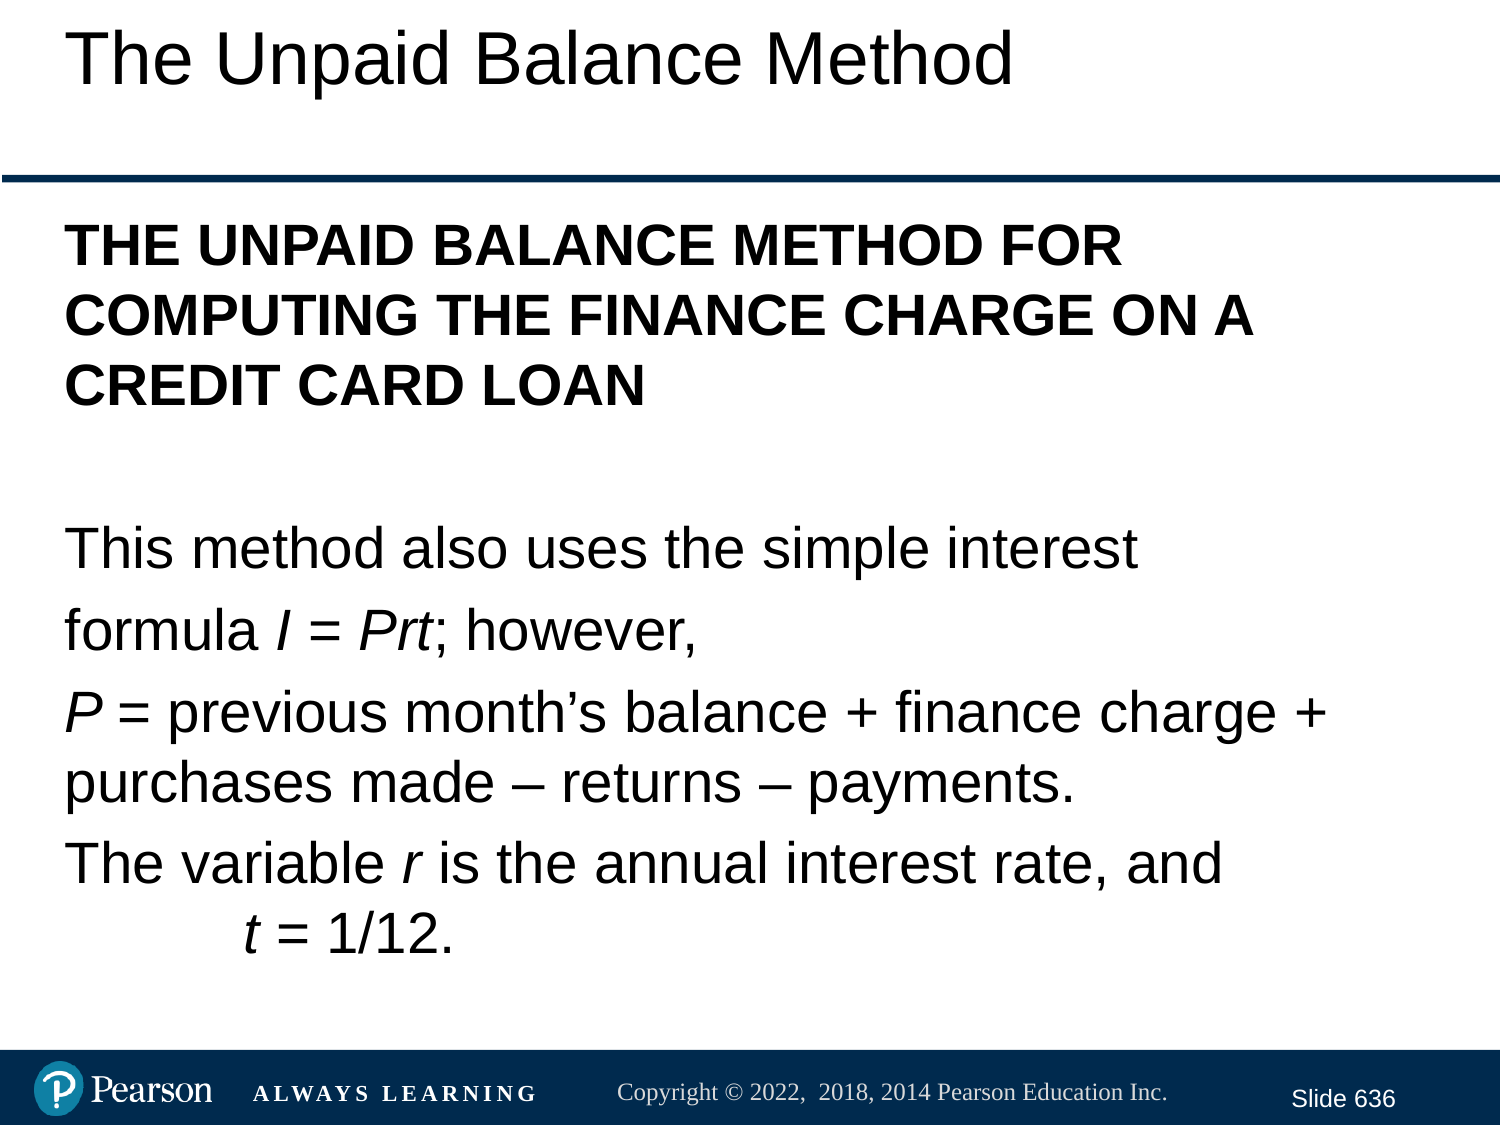

# The Unpaid Balance Method
THE UNPAID BALANCE METHOD FOR COMPUTING THE FINANCE CHARGE ON A CREDIT CARD LOAN
This method also uses the simple interest
formula I = Prt; however,
P = previous month’s balance + finance charge + purchases made – returns – payments.
The variable r is the annual interest rate, and t = 1/12.